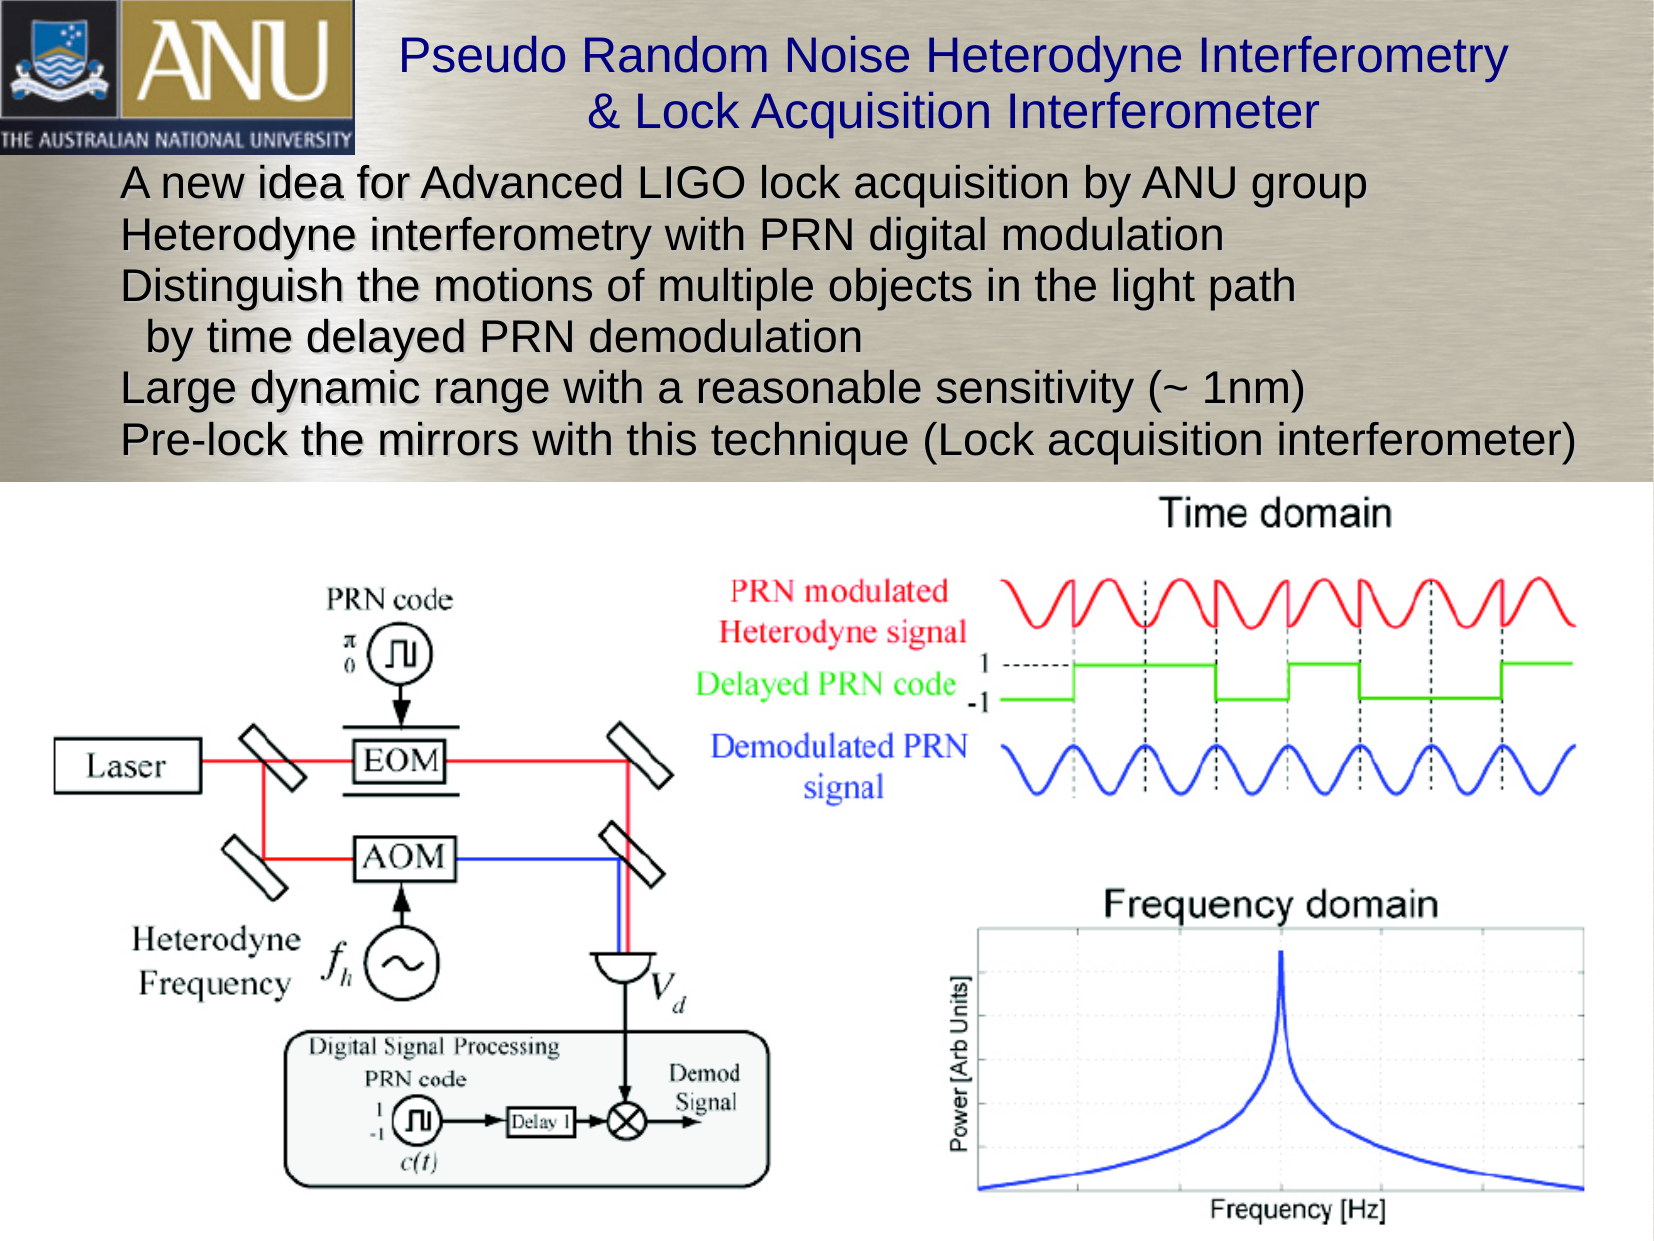

Pseudo Random Noise Heterodyne Interferometry
& Lock Acquisition Interferometer
 A new idea for Advanced LIGO lock acquisition by ANU group
 Heterodyne interferometry with PRN digital modulation
 Distinguish the motions of multiple objects in the light path
 by time delayed PRN demodulation
 Large dynamic range with a reasonable sensitivity (~ 1nm)
 Pre-lock the mirrors with this technique (Lock acquisition interferometer)